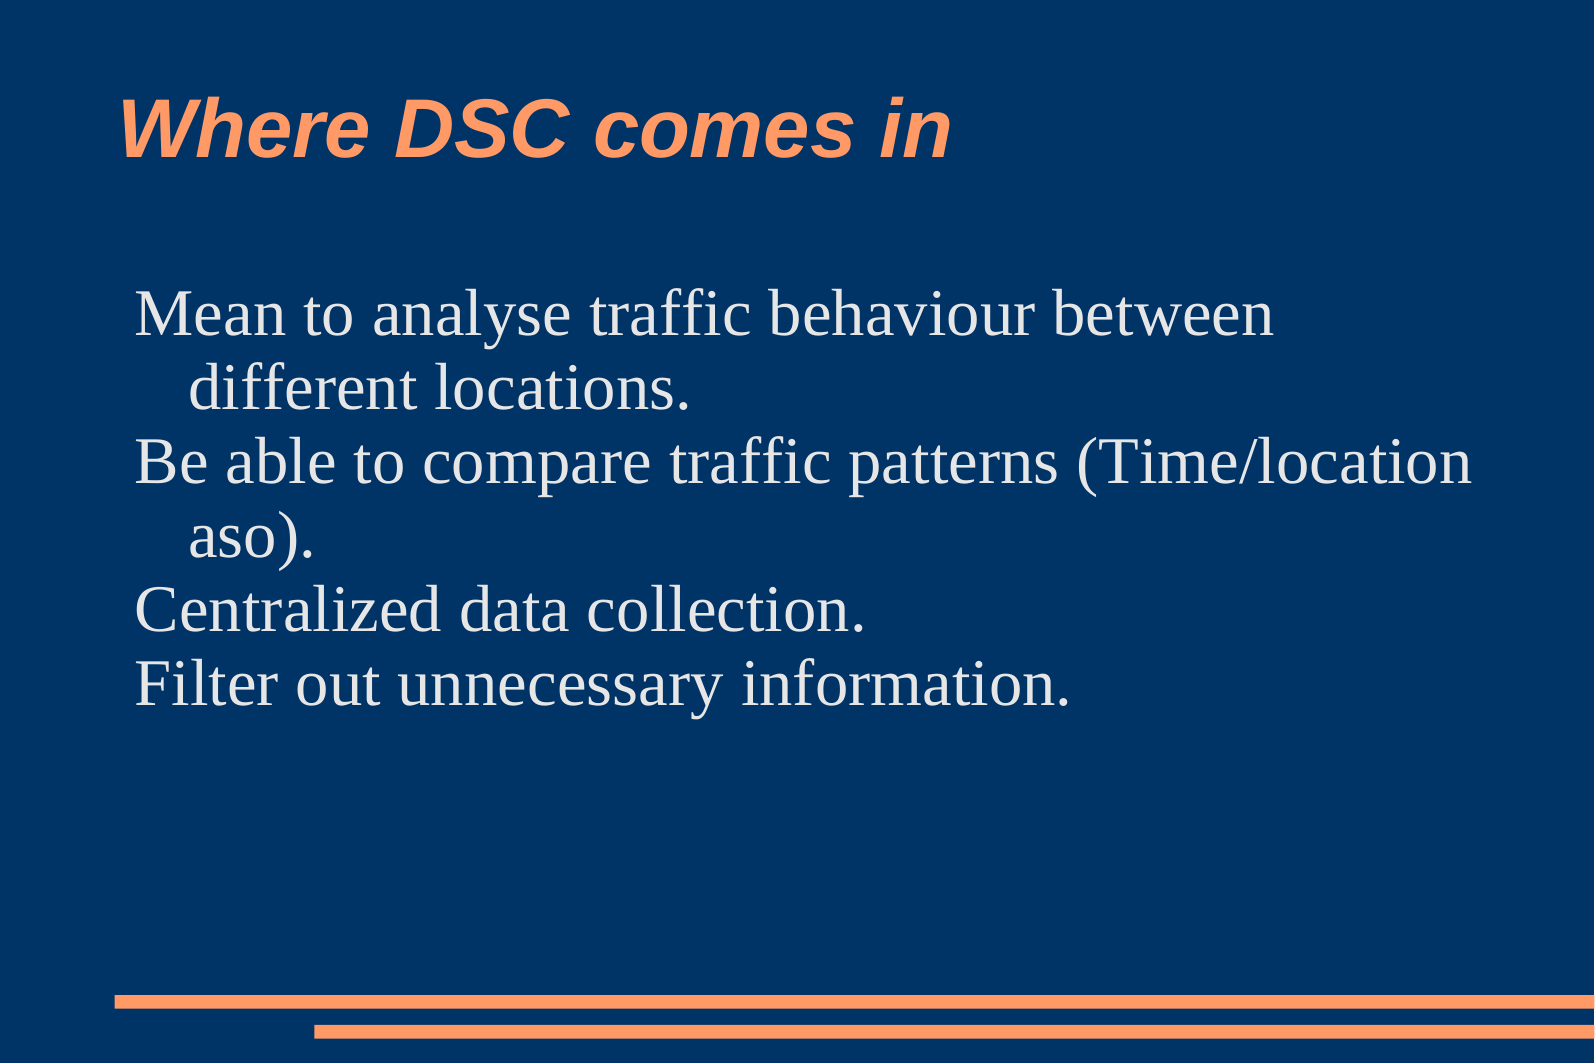

# Where DSC comes in
Mean to analyse traffic behaviour between different locations.
Be able to compare traffic patterns (Time/location aso).
Centralized data collection.
Filter out unnecessary information.